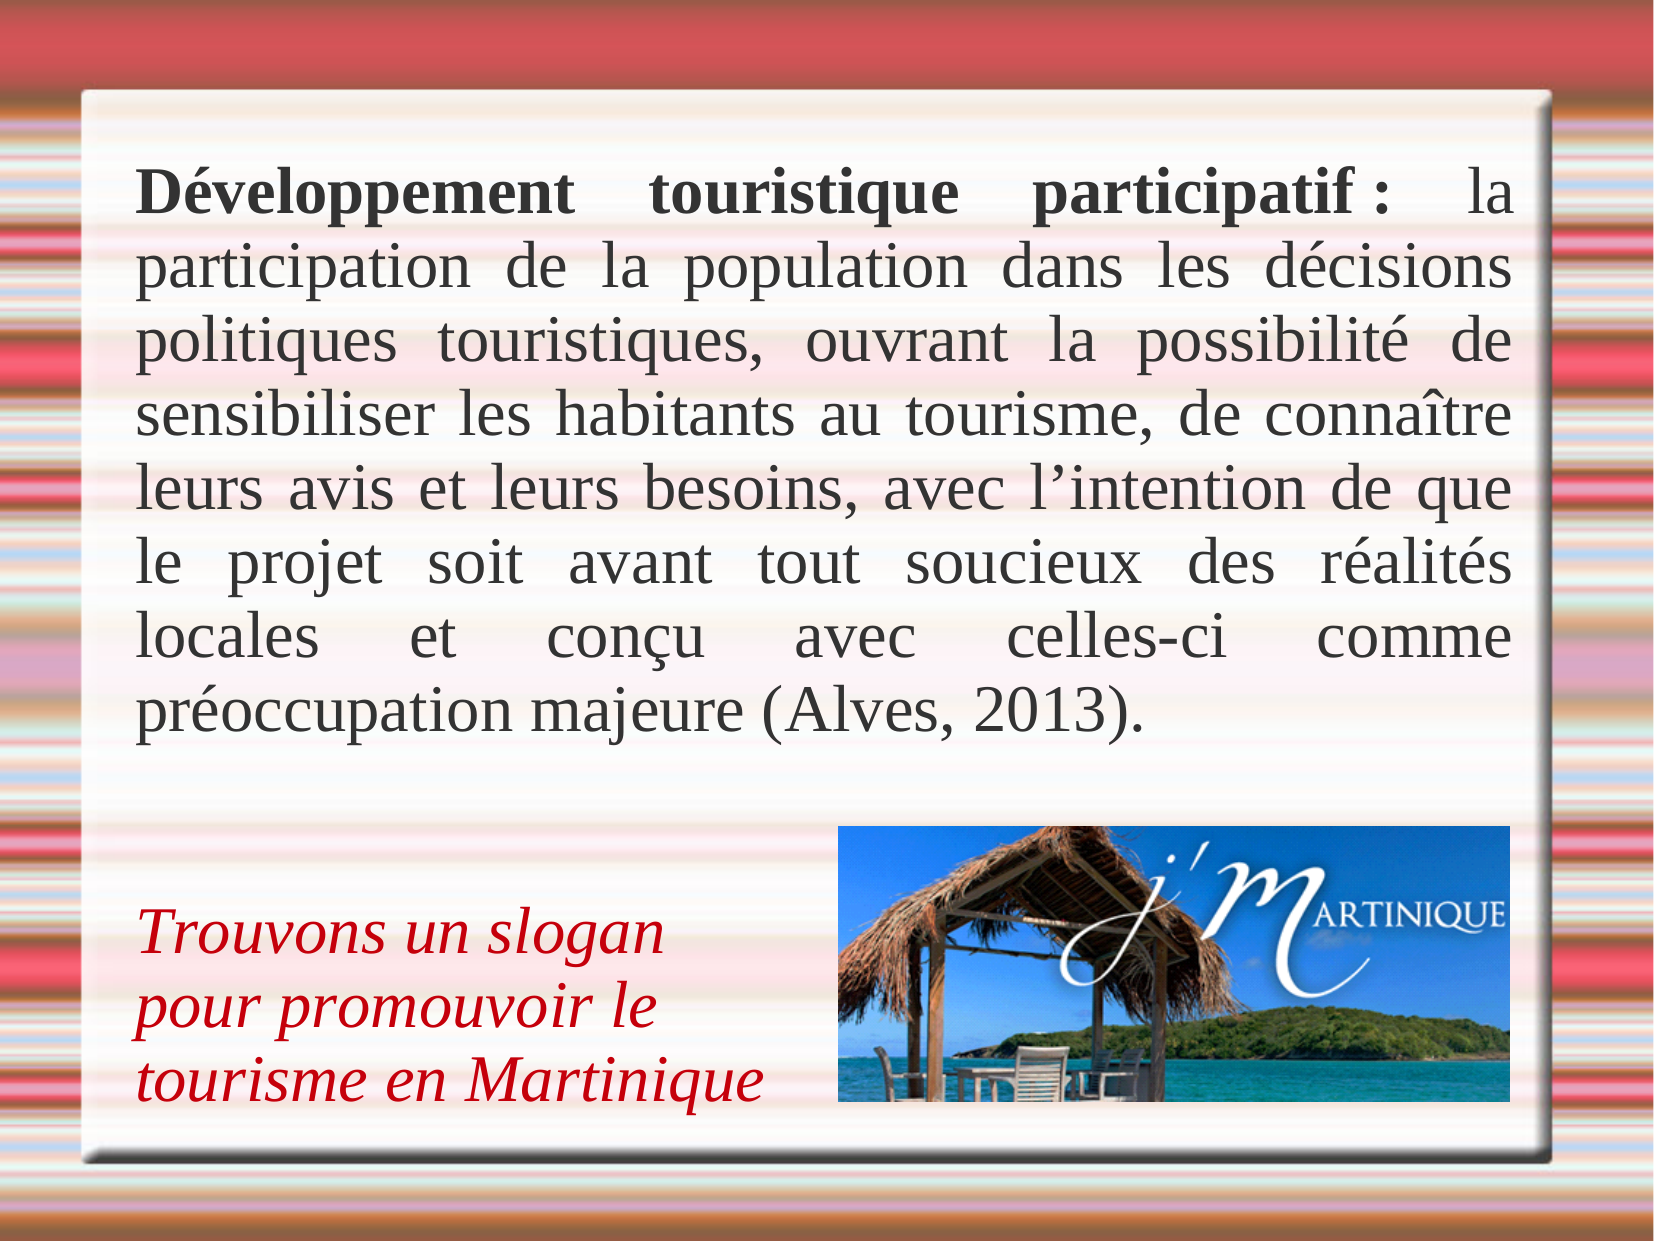

# Développement touristique participatif : la participation de la population dans les décisions politiques touristiques, ouvrant la possibilité de sensibiliser les habitants au tourisme, de connaître leurs avis et leurs besoins, avec l’intention de que le projet soit avant tout soucieux des réalités locales et conçu avec celles-ci comme préoccupation majeure (Alves, 2013).
Trouvons un slogan
pour promouvoir le
tourisme en Martinique